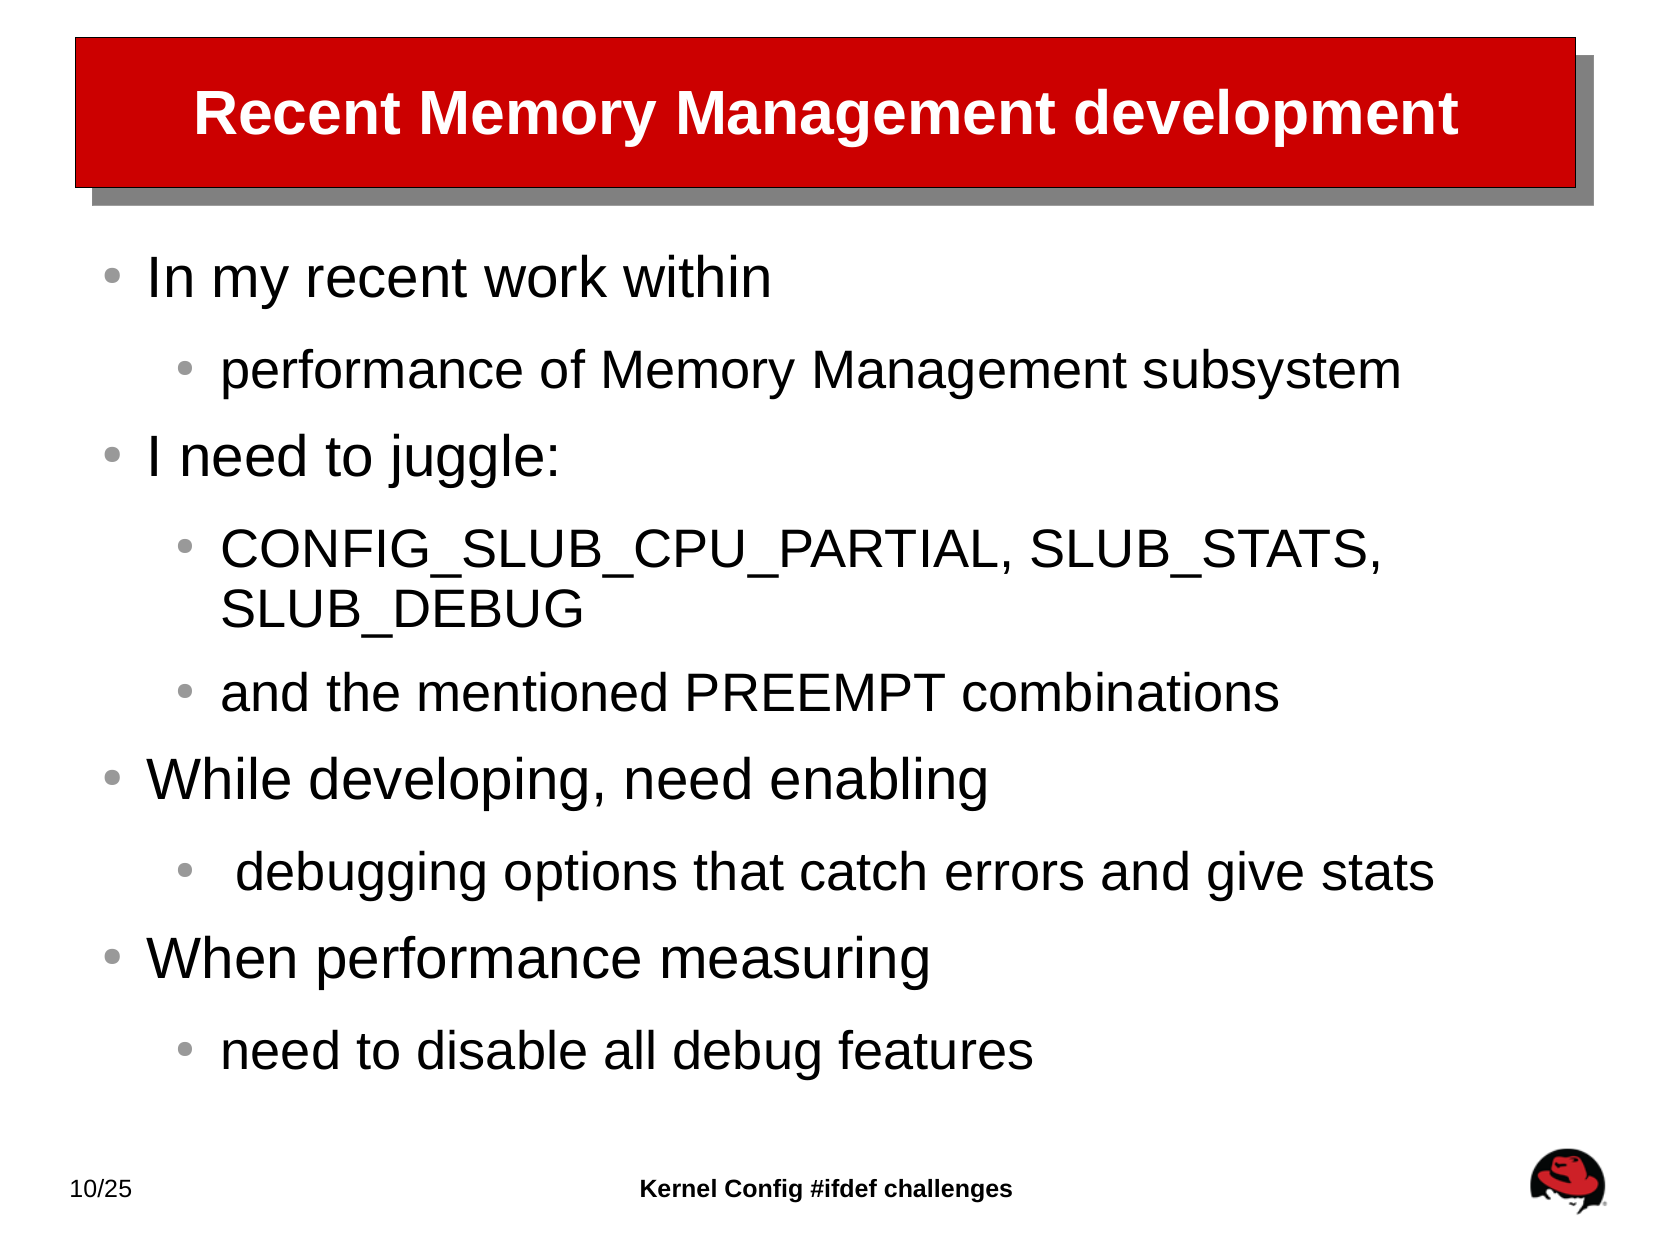

# Recent Memory Management development
In my recent work within
performance of Memory Management subsystem
I need to juggle:
CONFIG_SLUB_CPU_PARTIAL, SLUB_STATS, SLUB_DEBUG
and the mentioned PREEMPT combinations
While developing, need enabling
 debugging options that catch errors and give stats
When performance measuring
need to disable all debug features